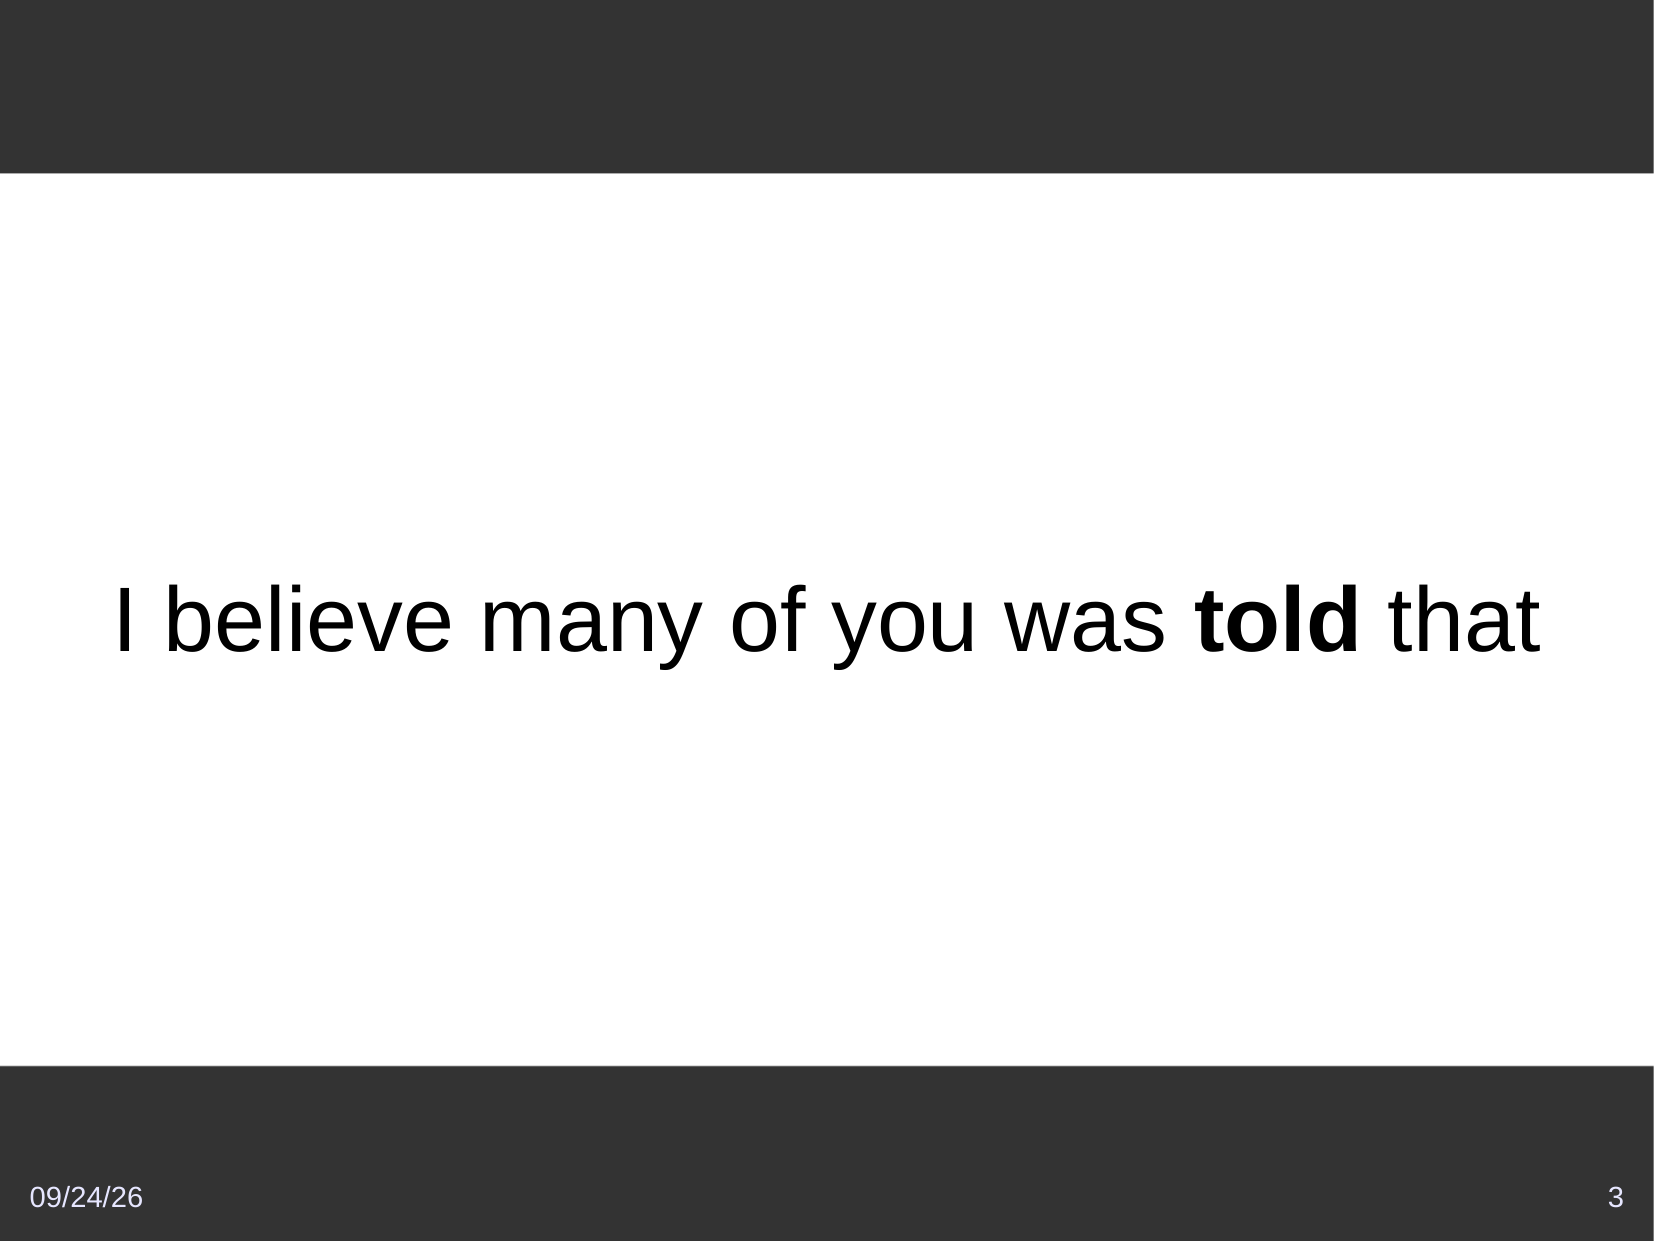

# I believe many of you was told that
3